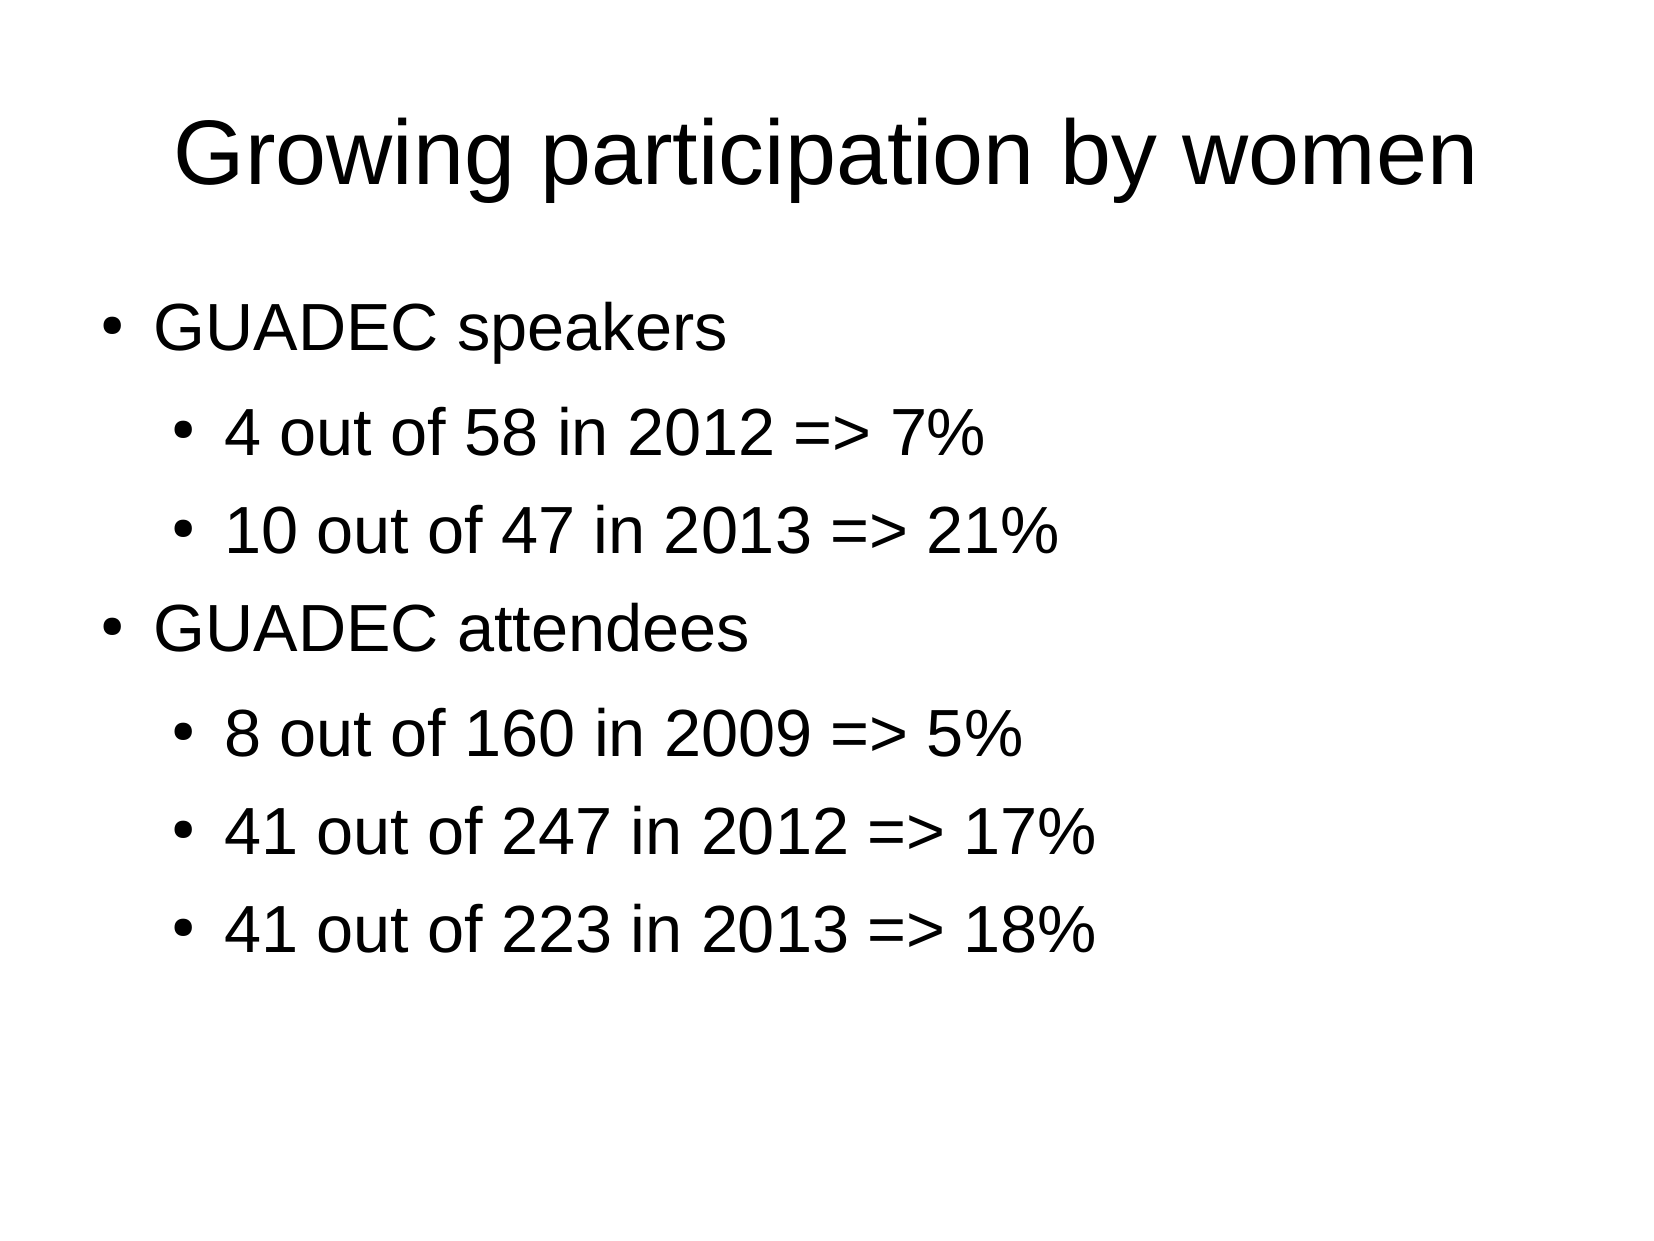

# Growing participation by women
GUADEC speakers
4 out of 58 in 2012 => 7%
10 out of 47 in 2013 => 21%
GUADEC attendees
8 out of 160 in 2009 => 5%
41 out of 247 in 2012 => 17%
41 out of 223 in 2013 => 18%